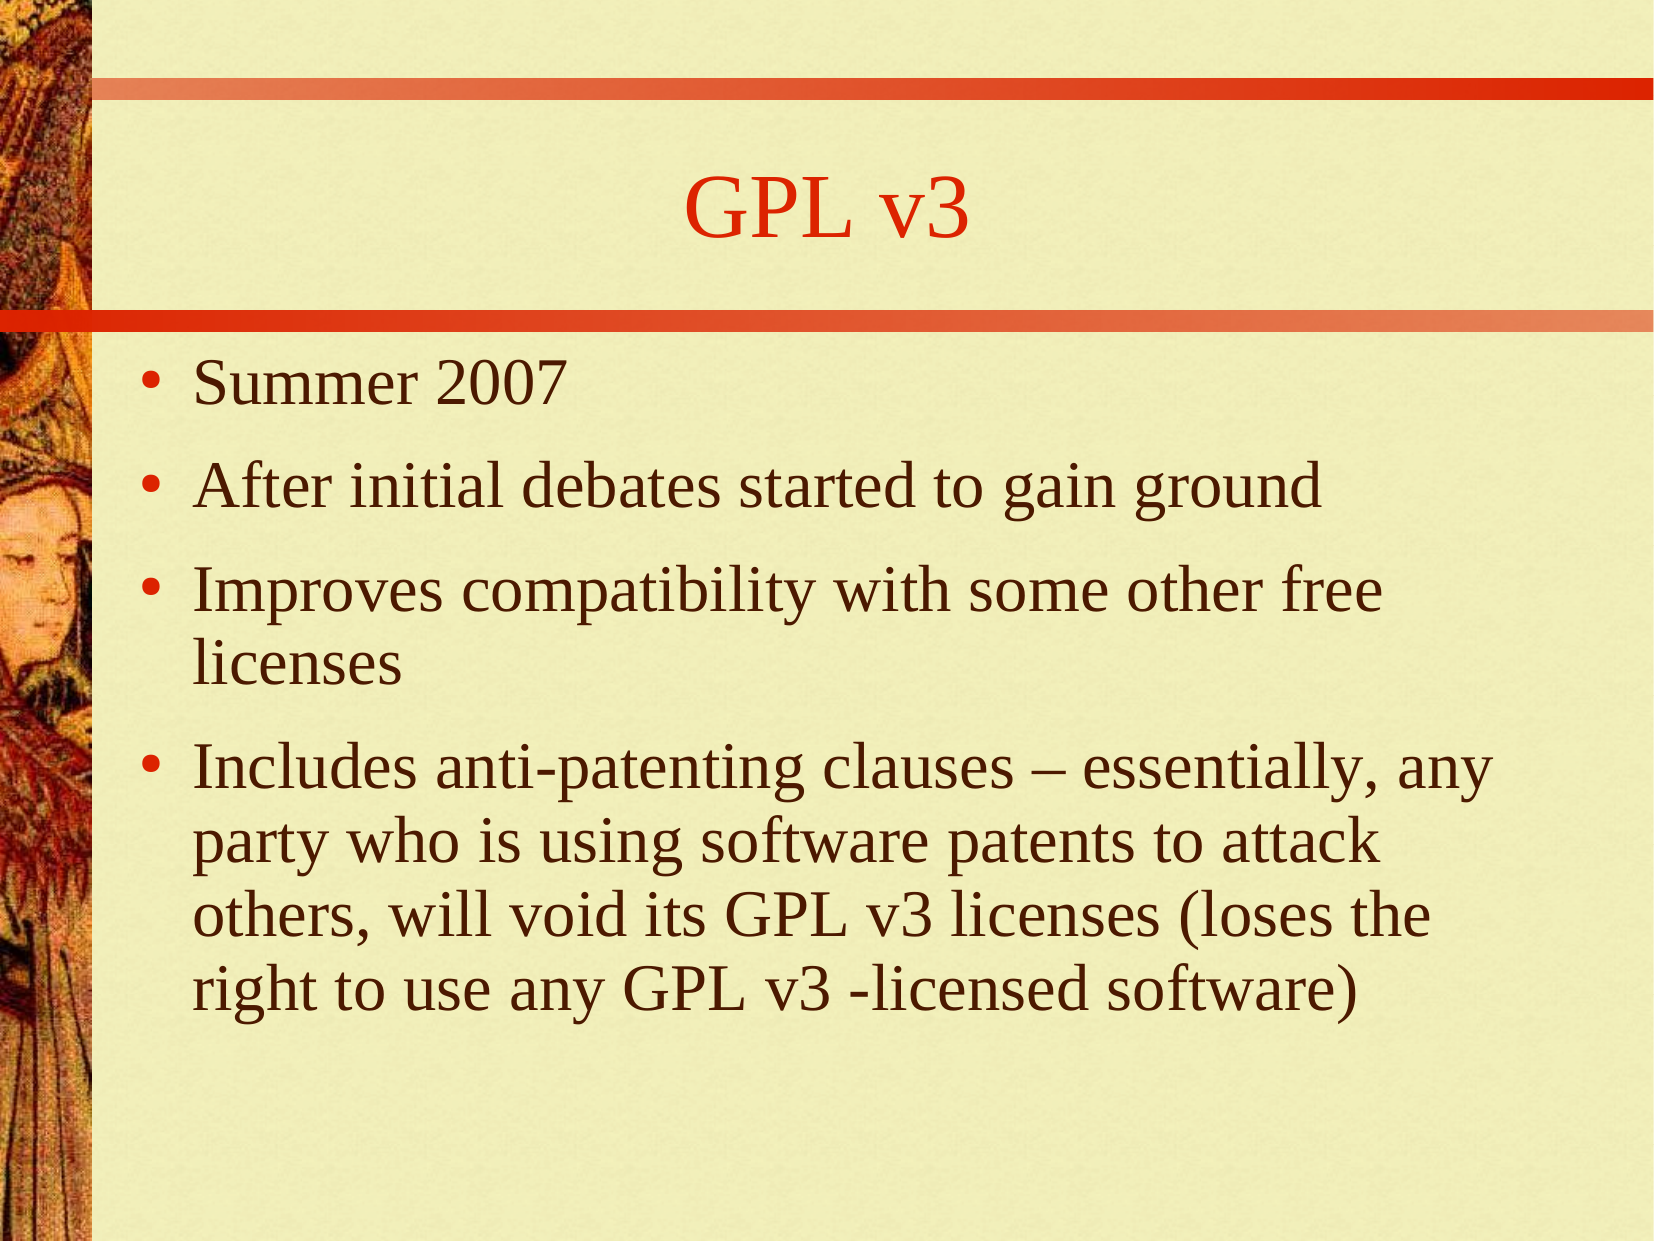

# GPL v3
Summer 2007
After initial debates started to gain ground
Improves compatibility with some other free licenses
Includes anti-patenting clauses – essentially, any party who is using software patents to attack others, will void its GPL v3 licenses (loses the right to use any GPL v3 -licensed software)